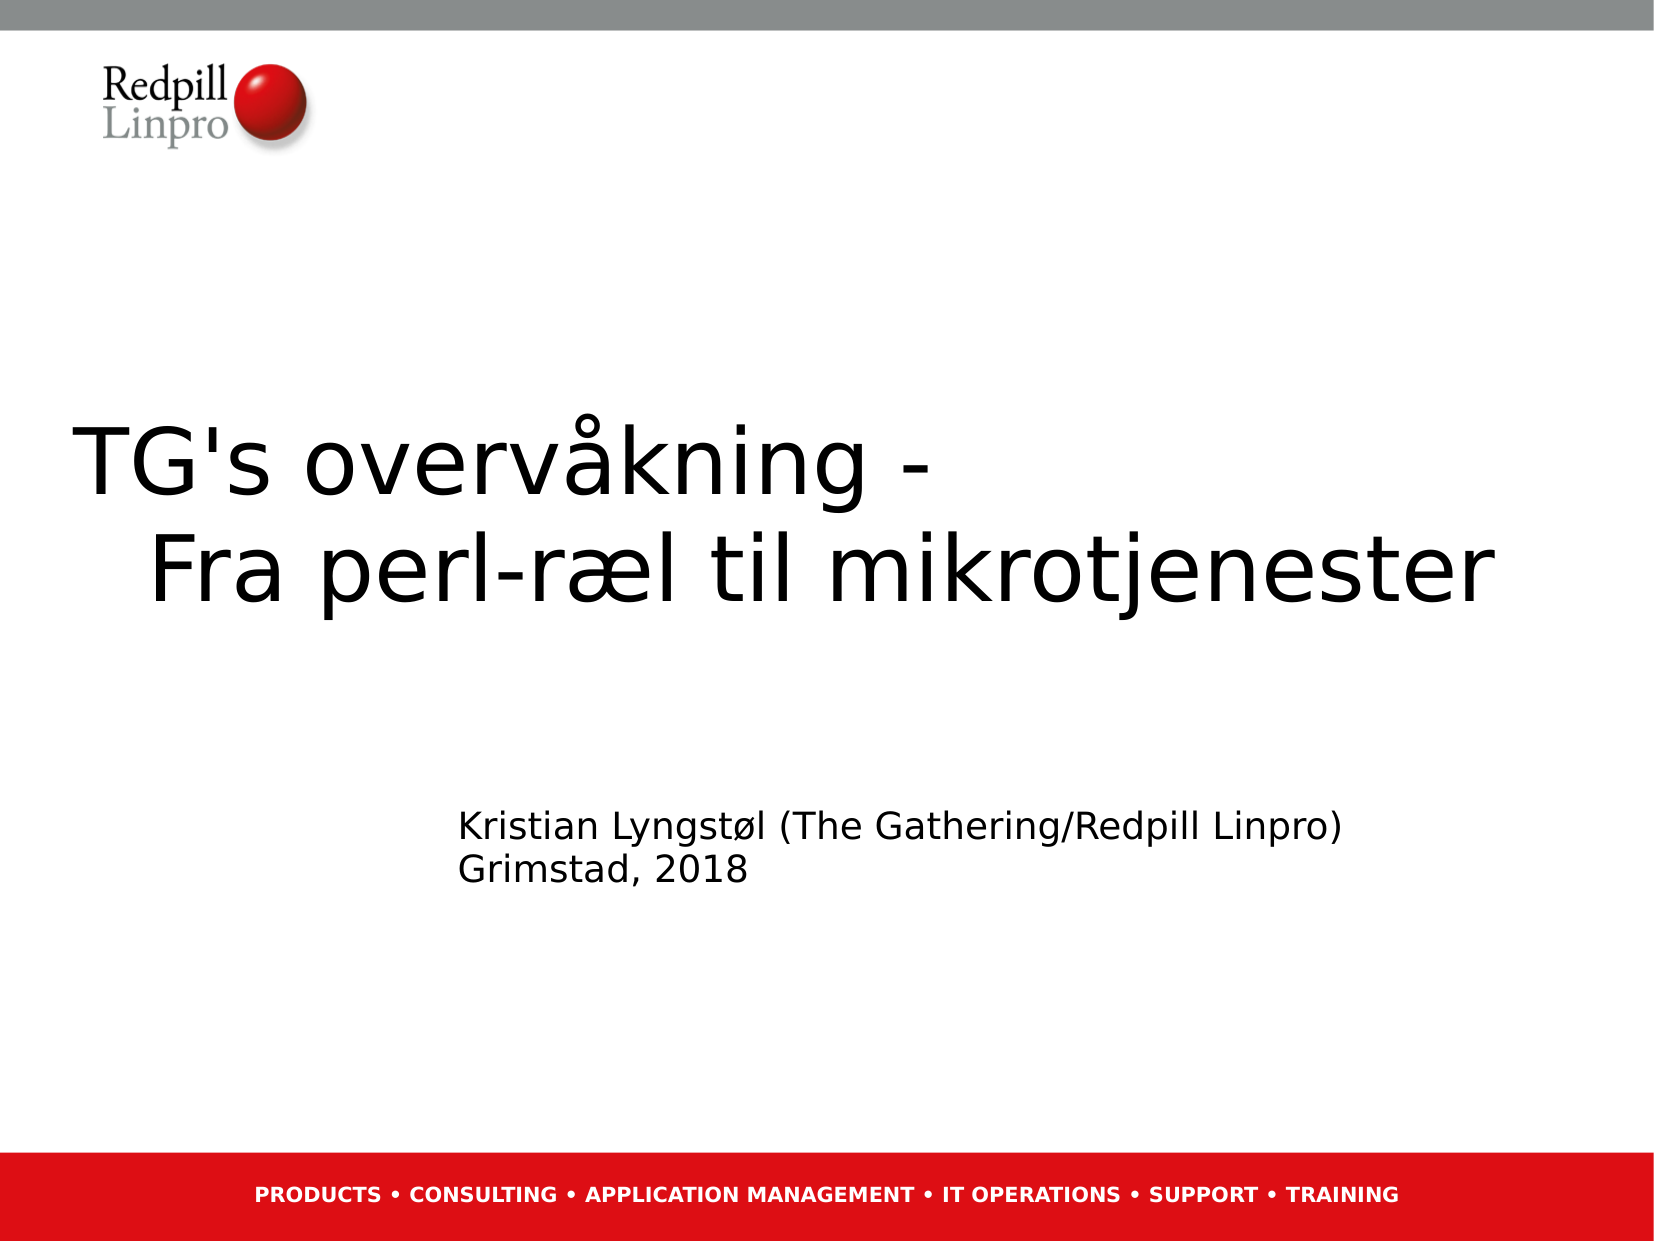

TG's overvåkning -
	Fra perl-ræl til mikrotjenester
Kristian Lyngstøl (The Gathering/Redpill Linpro)
Grimstad, 2018